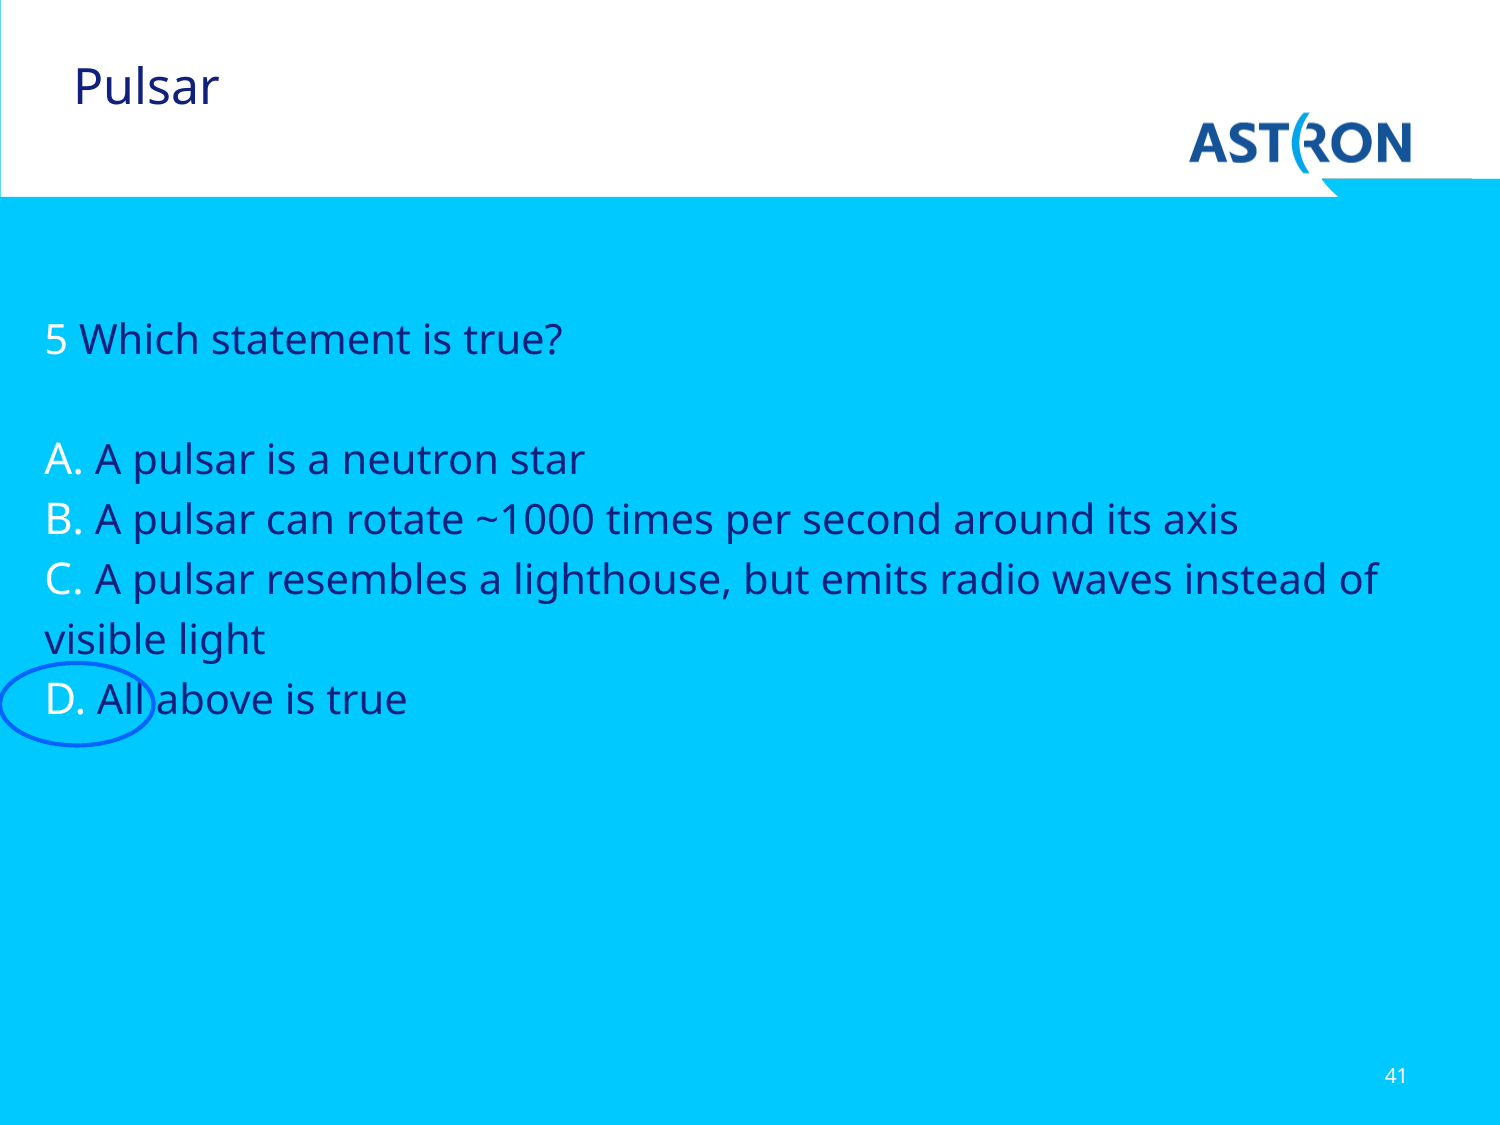

Pulsar
5 Which statement is true?
 A pulsar is a neutron star
 A pulsar can rotate ~1000 times per second around its axis
 A pulsar resembles a lighthouse, but emits radio waves instead of visible light
 All above is true